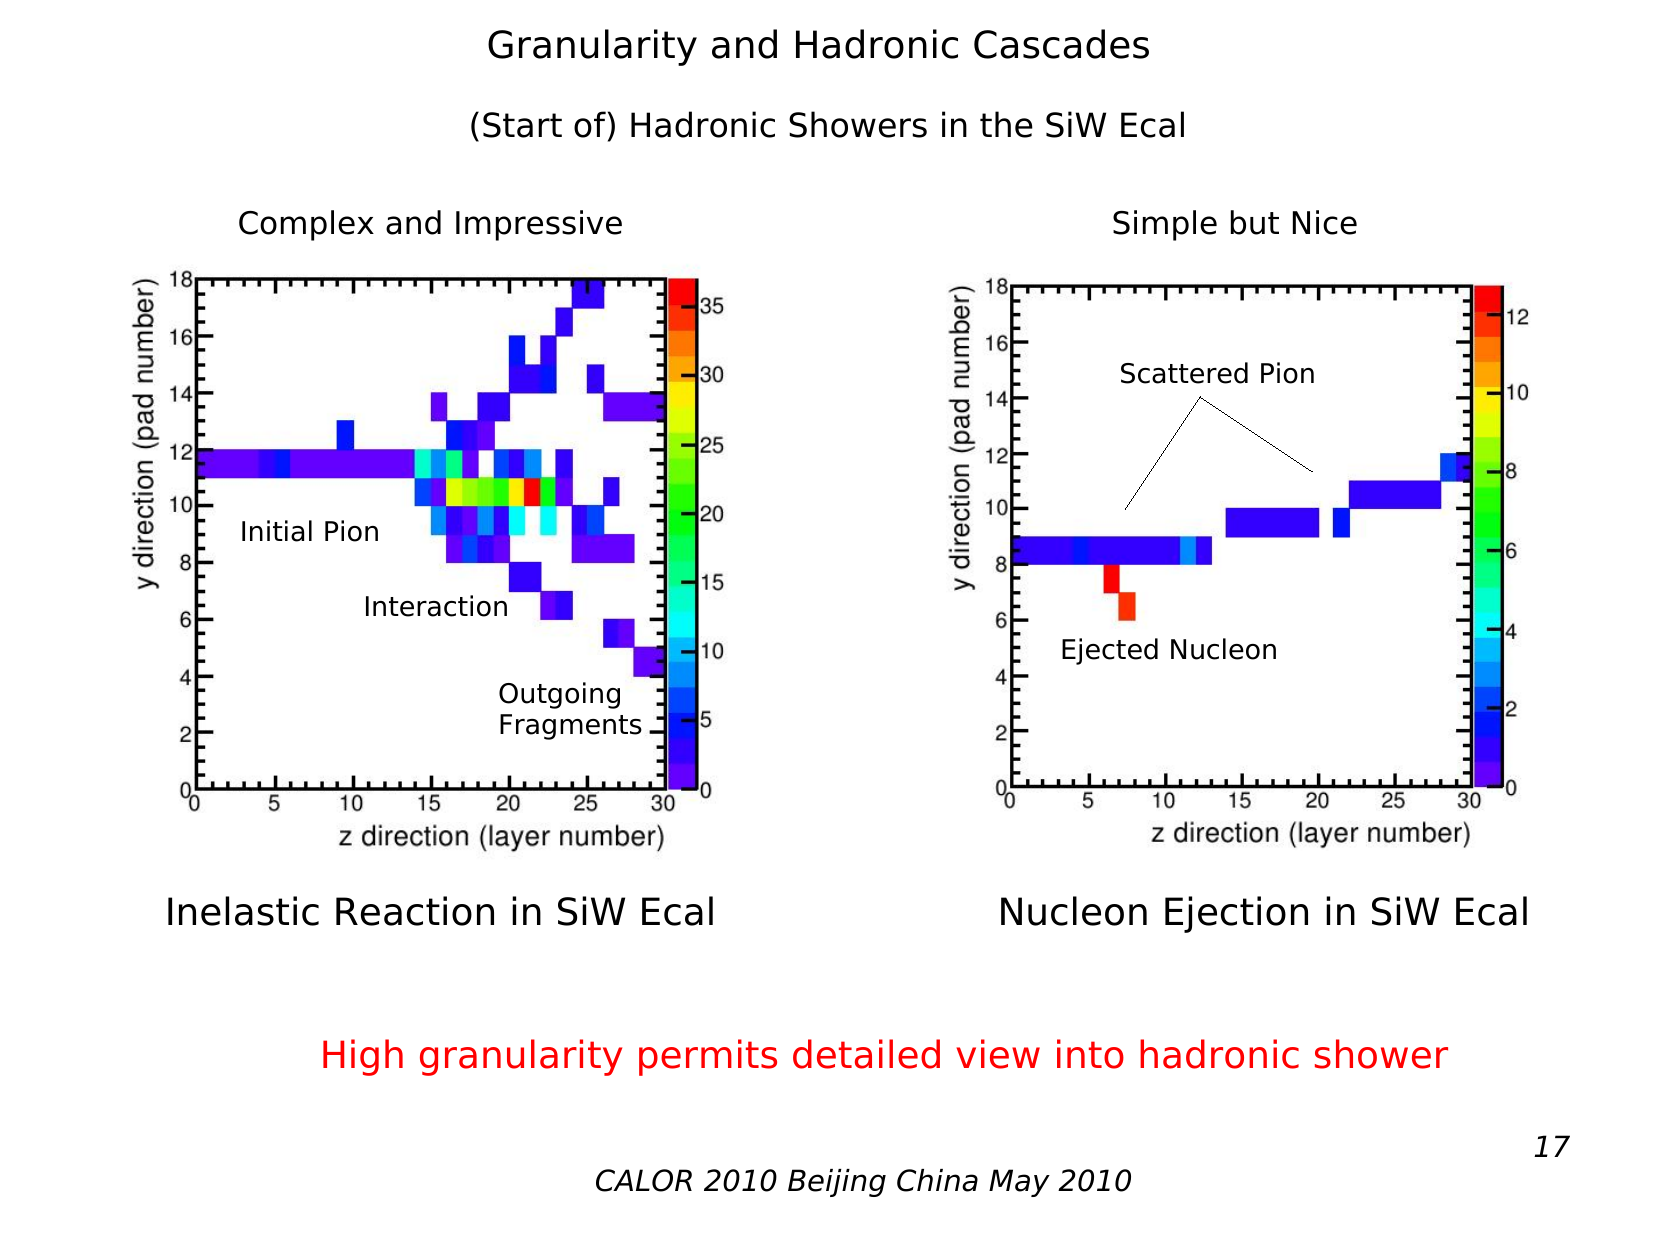

Granularity and Hadronic Cascades
(Start of) Hadronic Showers in the SiW Ecal
Complex and Impressive
Simple but Nice
Scattered Pion
Initial Pion
Interaction
Ejected Nucleon
Outgoing
Fragments
Inelastic Reaction in SiW Ecal
Nucleon Ejection in SiW Ecal
High granularity permits detailed view into hadronic shower
Comite d'evaluation
17